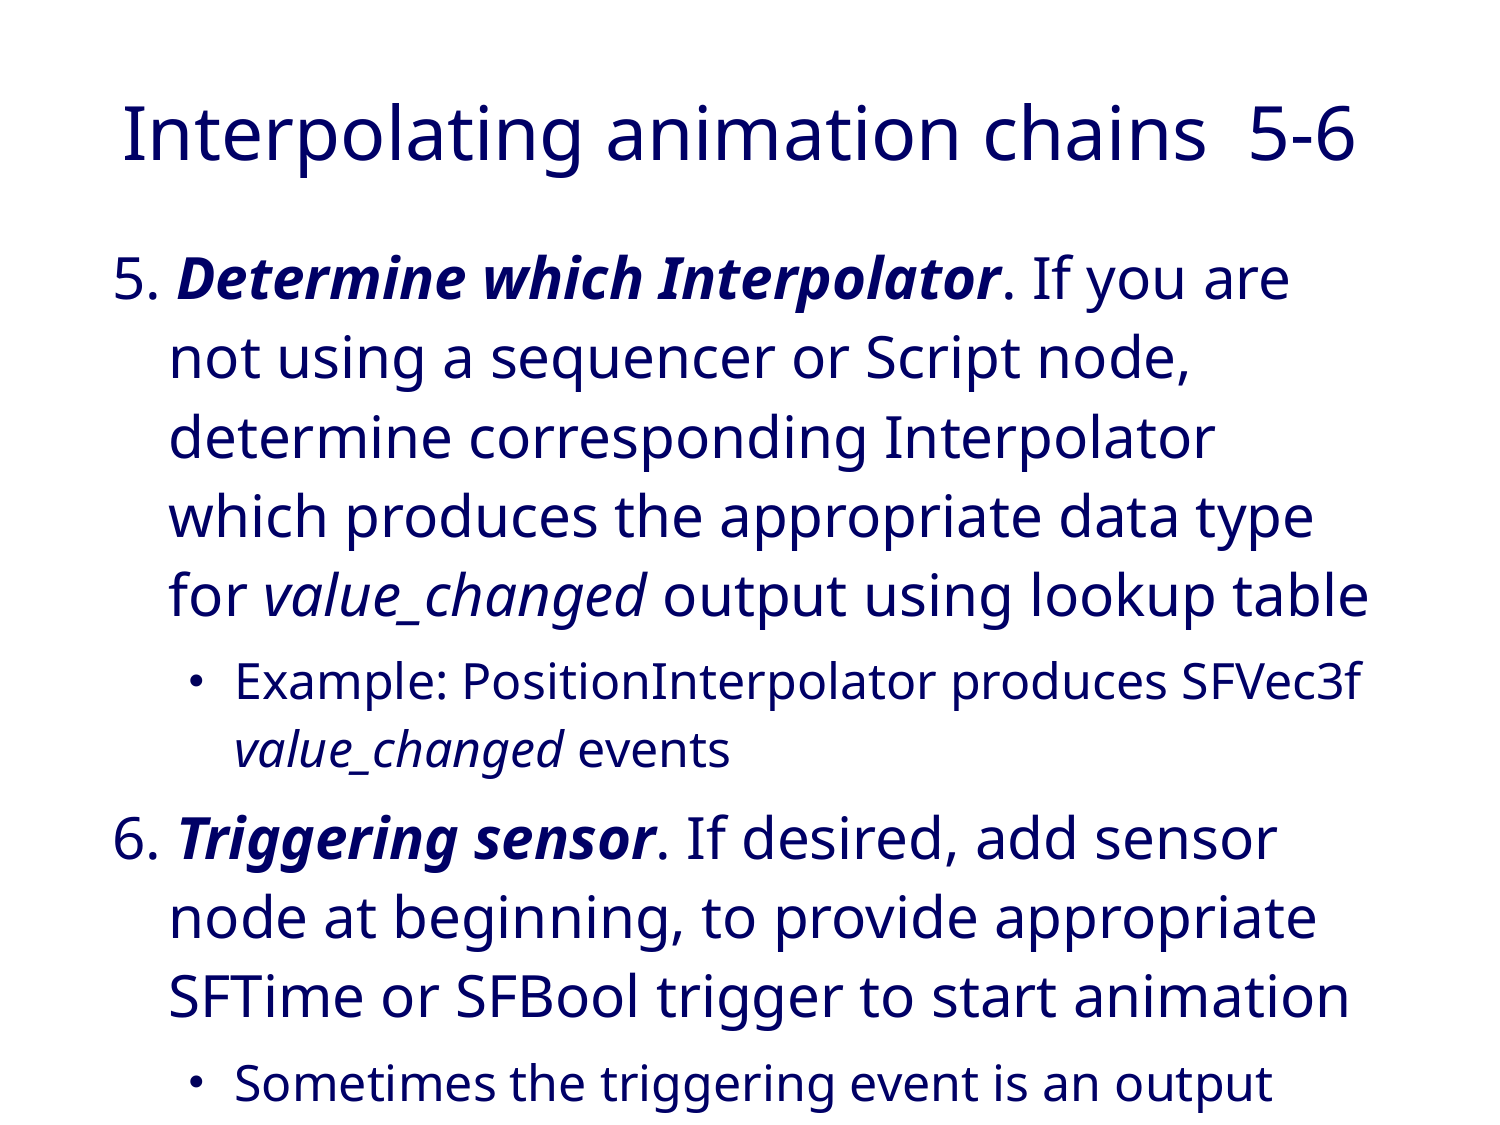

# Interpolating animation chains 5-6
5. Determine which Interpolator. If you are not using a sequencer or Script node, determine corresponding Interpolator which produces the appropriate data type for value_changed output using lookup table
Example: PositionInterpolator produces SFVec3f value_changed events
6. Triggering sensor. If desired, add sensor node at beginning, to provide appropriate SFTime or SFBool trigger to start animation
Sometimes the triggering event is an output event from another animation chain